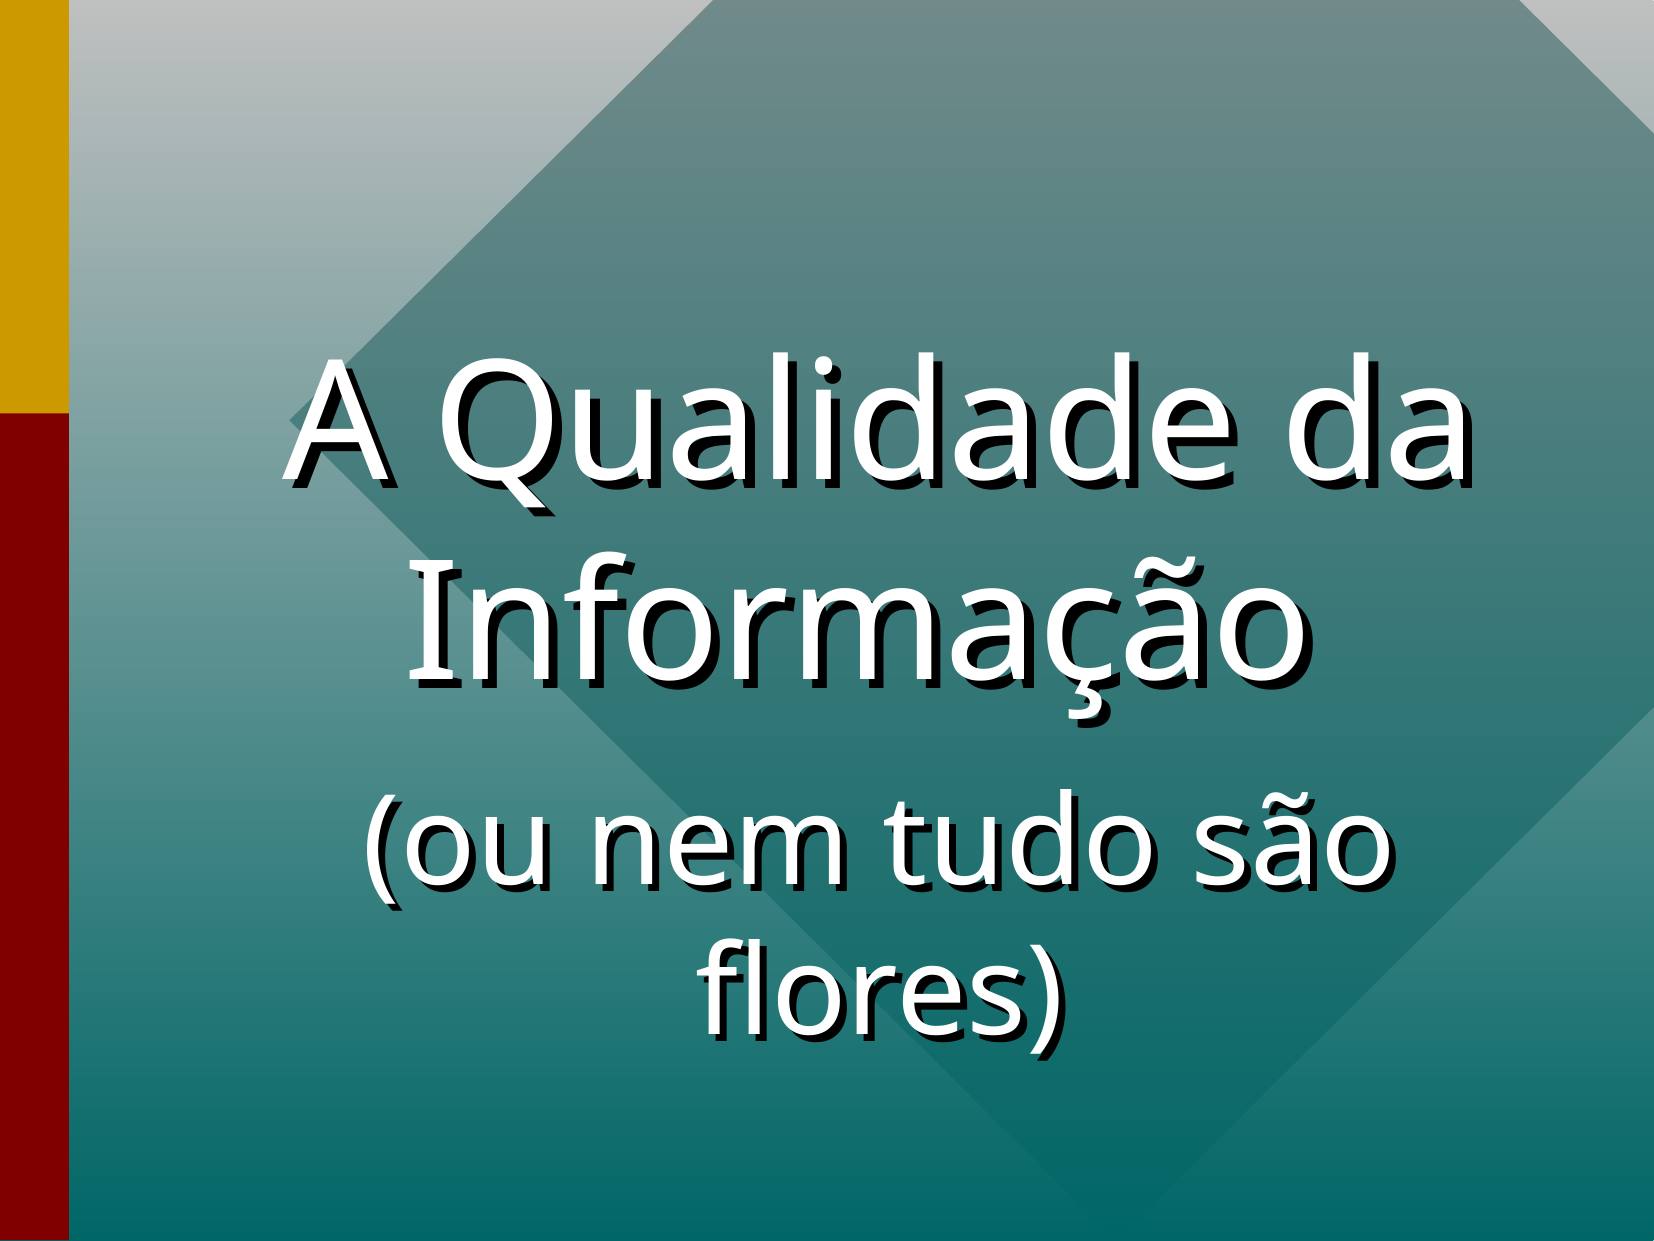

# A Qualidade da Informação
(ou nem tudo são flores)